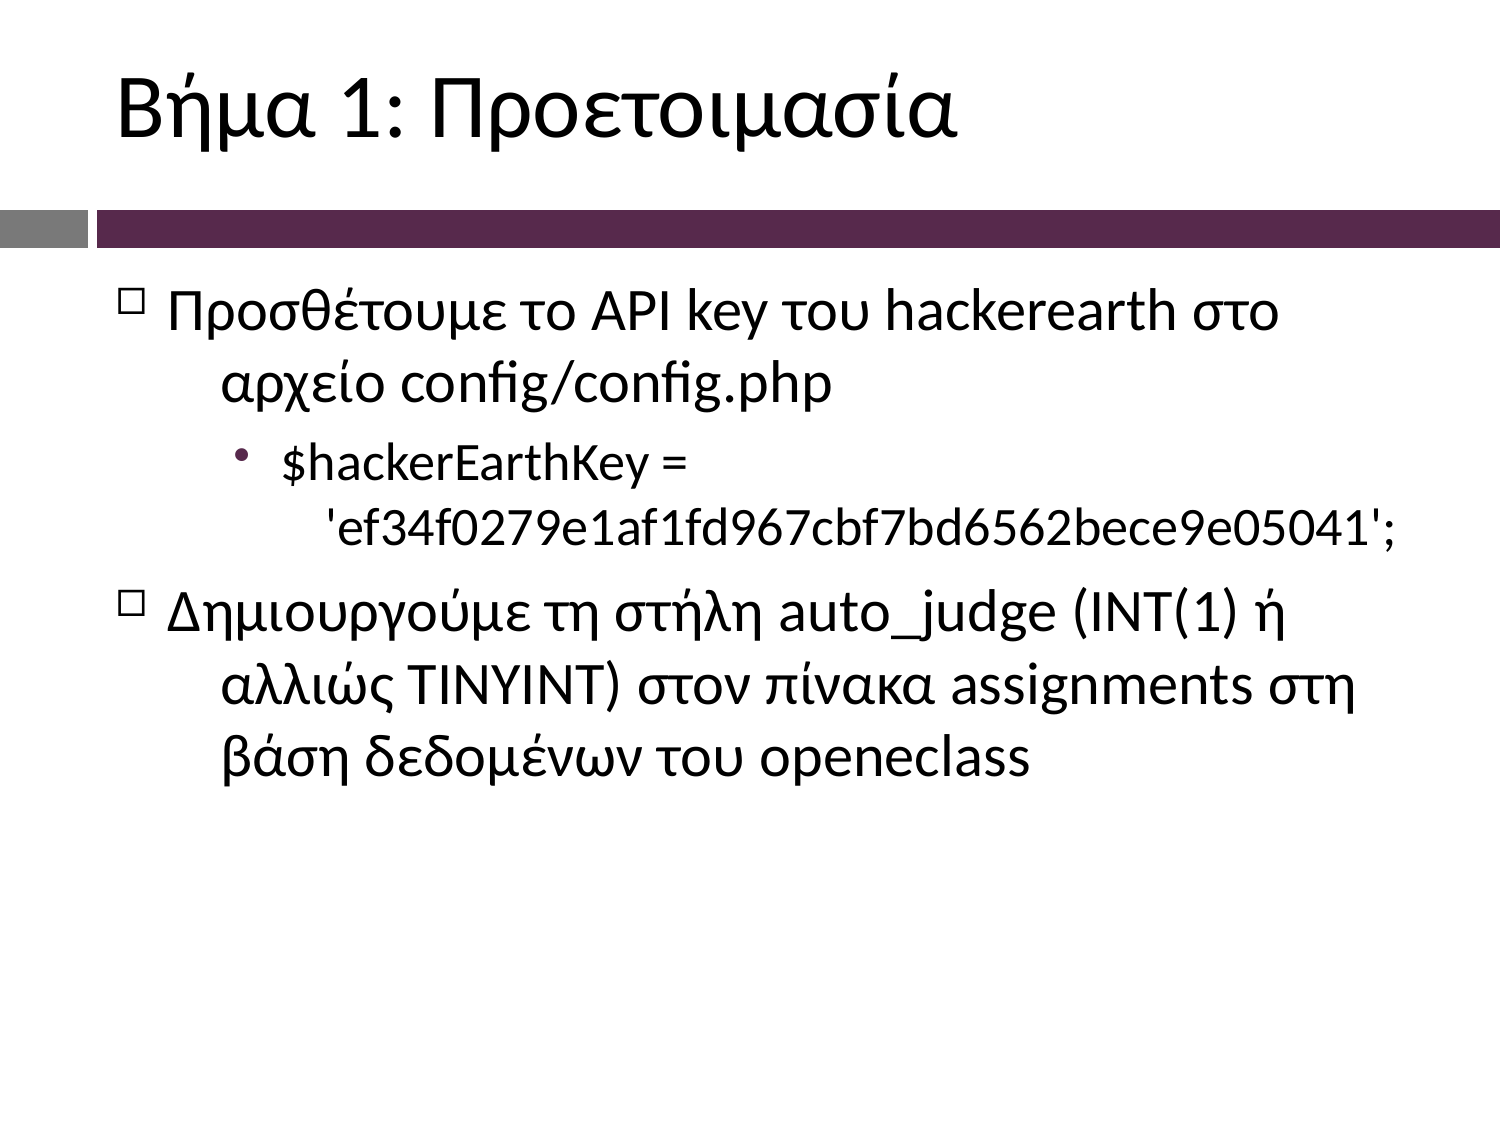

# Βήμα 1: Προετοιμασία
Προσθέτουμε το API key του hackerearth στο αρχείο config/config.php
$hackerEarthKey = 'ef34f0279e1af1fd967cbf7bd6562bece9e05041';
Δημιουργούμε τη στήλη auto_judge (INT(1) ή αλλιώς TINYINT) στον πίνακα assignments στη βάση δεδομένων του openeclass